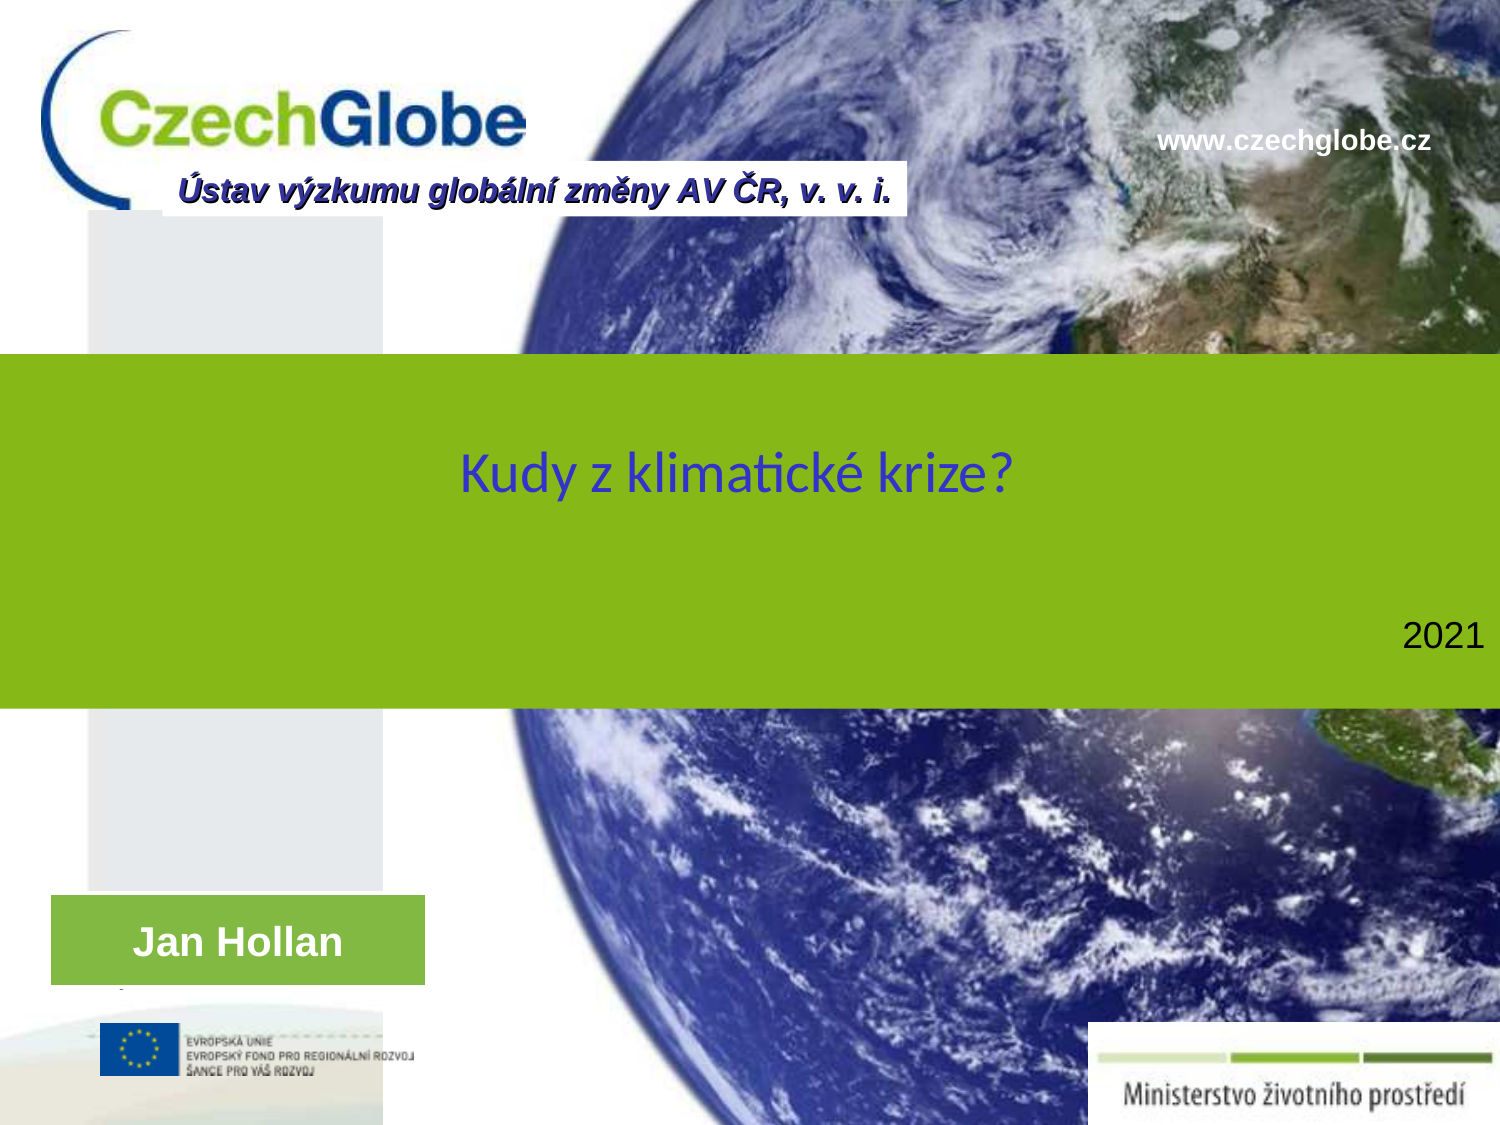

www.czechglobe.cz
Ústav výzkumu globální změny AV ČR, v. v. i.
# Kudy z klimatické krize?
 2021
Jan Hollan